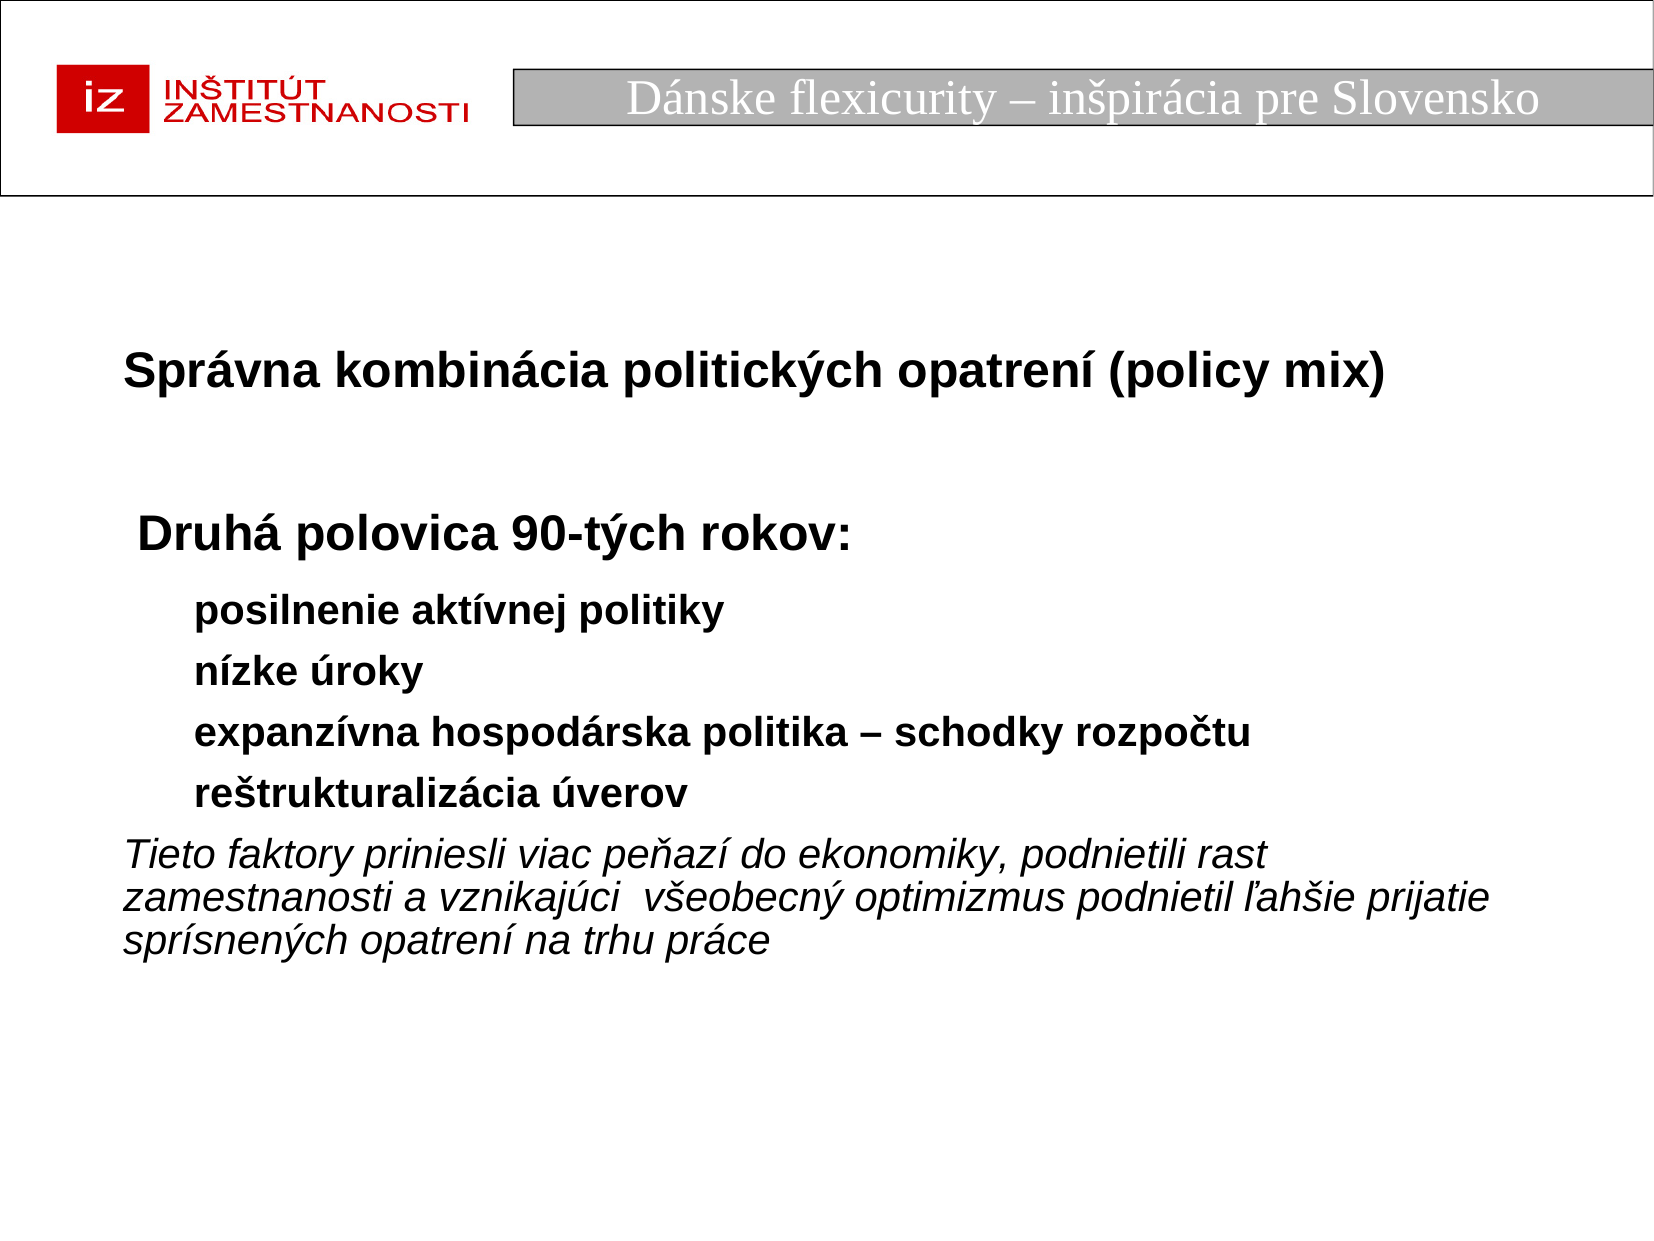

Dánske flexicurity – inšpirácia pre Slovensko
# Správna kombinácia politických opatrení (policy mix)
 Druhá polovica 90-tých rokov:
posilnenie aktívnej politiky
nízke úroky
expanzívna hospodárska politika – schodky rozpočtu
reštrukturalizácia úverov
Tieto faktory priniesli viac peňazí do ekonomiky, podnietili rast zamestnanosti a vznikajúci všeobecný optimizmus podnietil ľahšie prijatie sprísnených opatrení na trhu práce